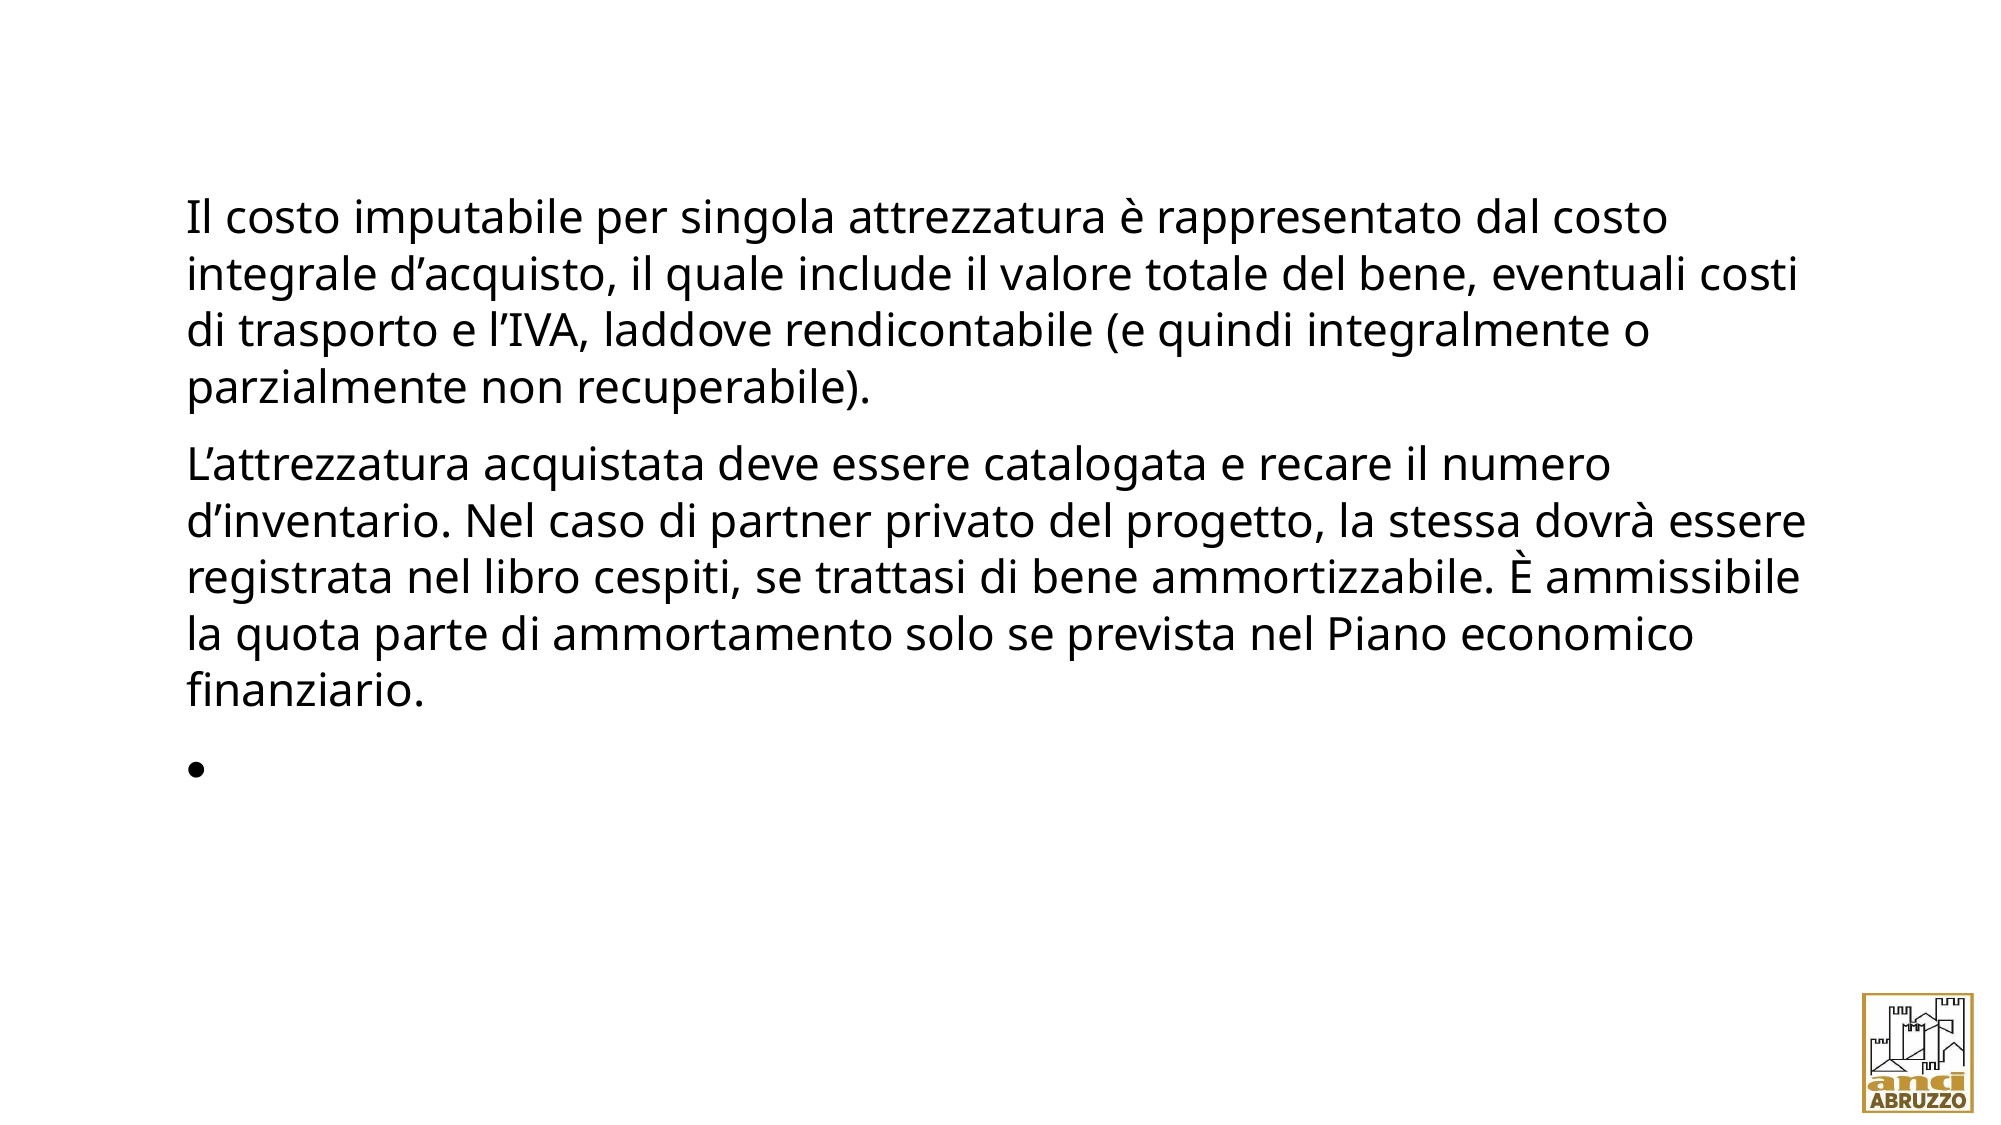

# Il costo imputabile per singola attrezzatura è rappresentato dal costo integrale d’acquisto, il quale include il valore totale del bene, eventuali costi di trasporto e l’IVA, laddove rendicontabile (e quindi integralmente o parzialmente non recuperabile).
L’attrezzatura acquistata deve essere catalogata e recare il numero d’inventario. Nel caso di partner privato del progetto, la stessa dovrà essere registrata nel libro cespiti, se trattasi di bene ammortizzabile. È ammissibile la quota parte di ammortamento solo se prevista nel Piano economico finanziario.